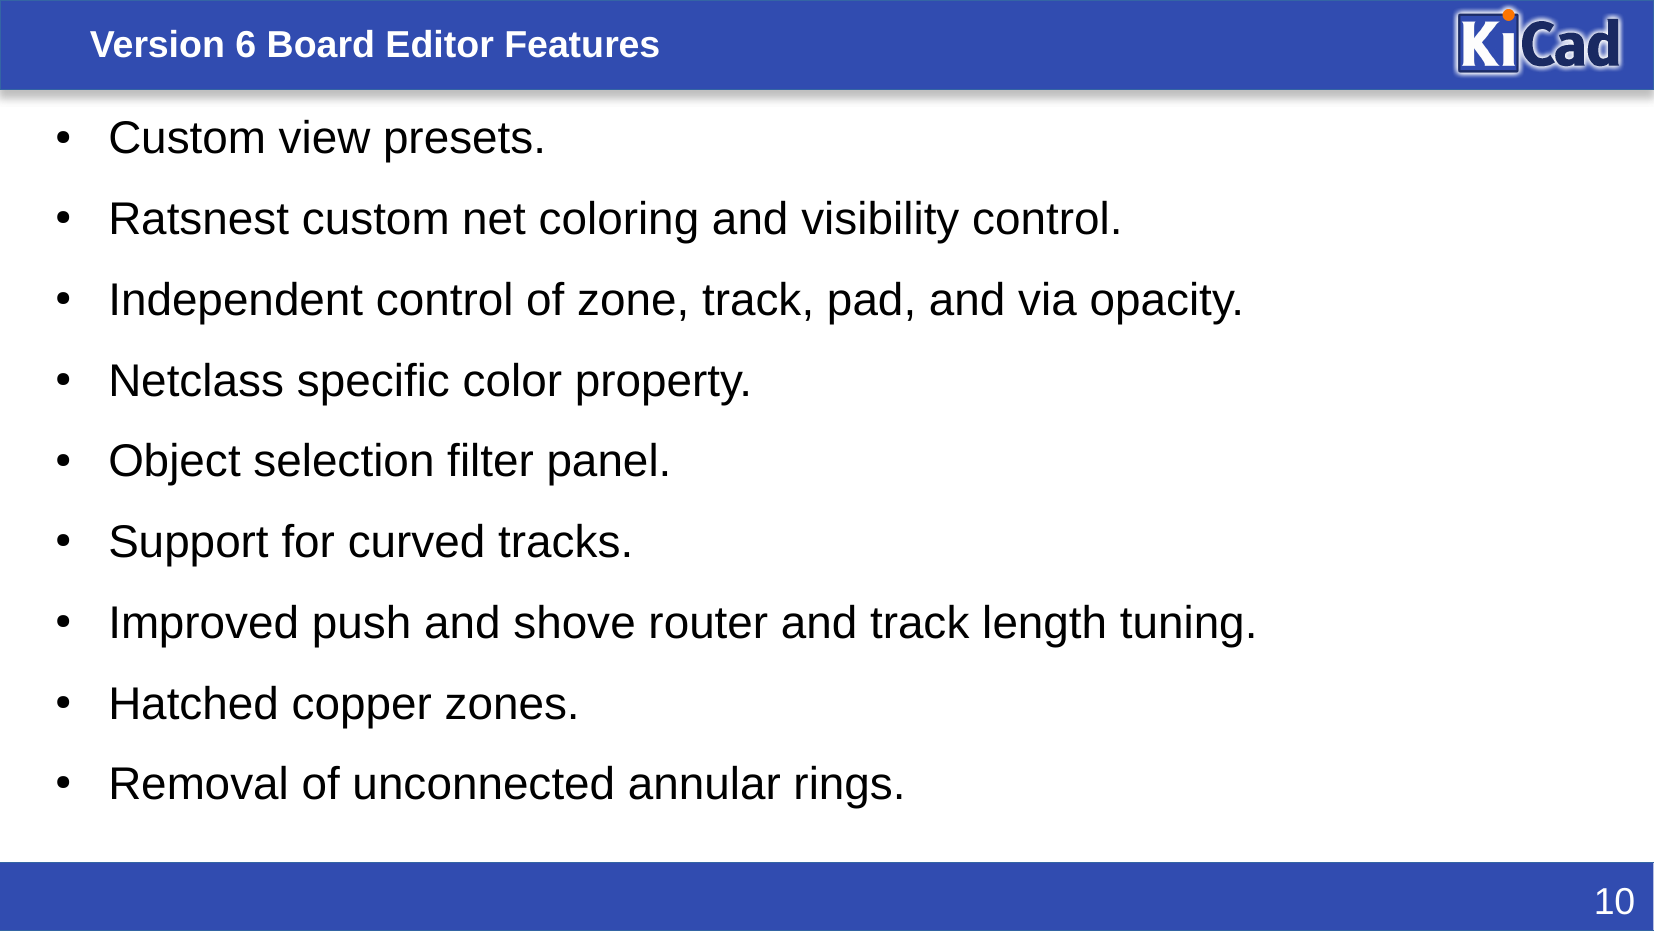

Version 6 Board Editor Features
# Custom view presets.
Ratsnest custom net coloring and visibility control.
Independent control of zone, track, pad, and via opacity.
Netclass specific color property.
Object selection filter panel.
Support for curved tracks.
Improved push and shove router and track length tuning.
Hatched copper zones.
Removal of unconnected annular rings.